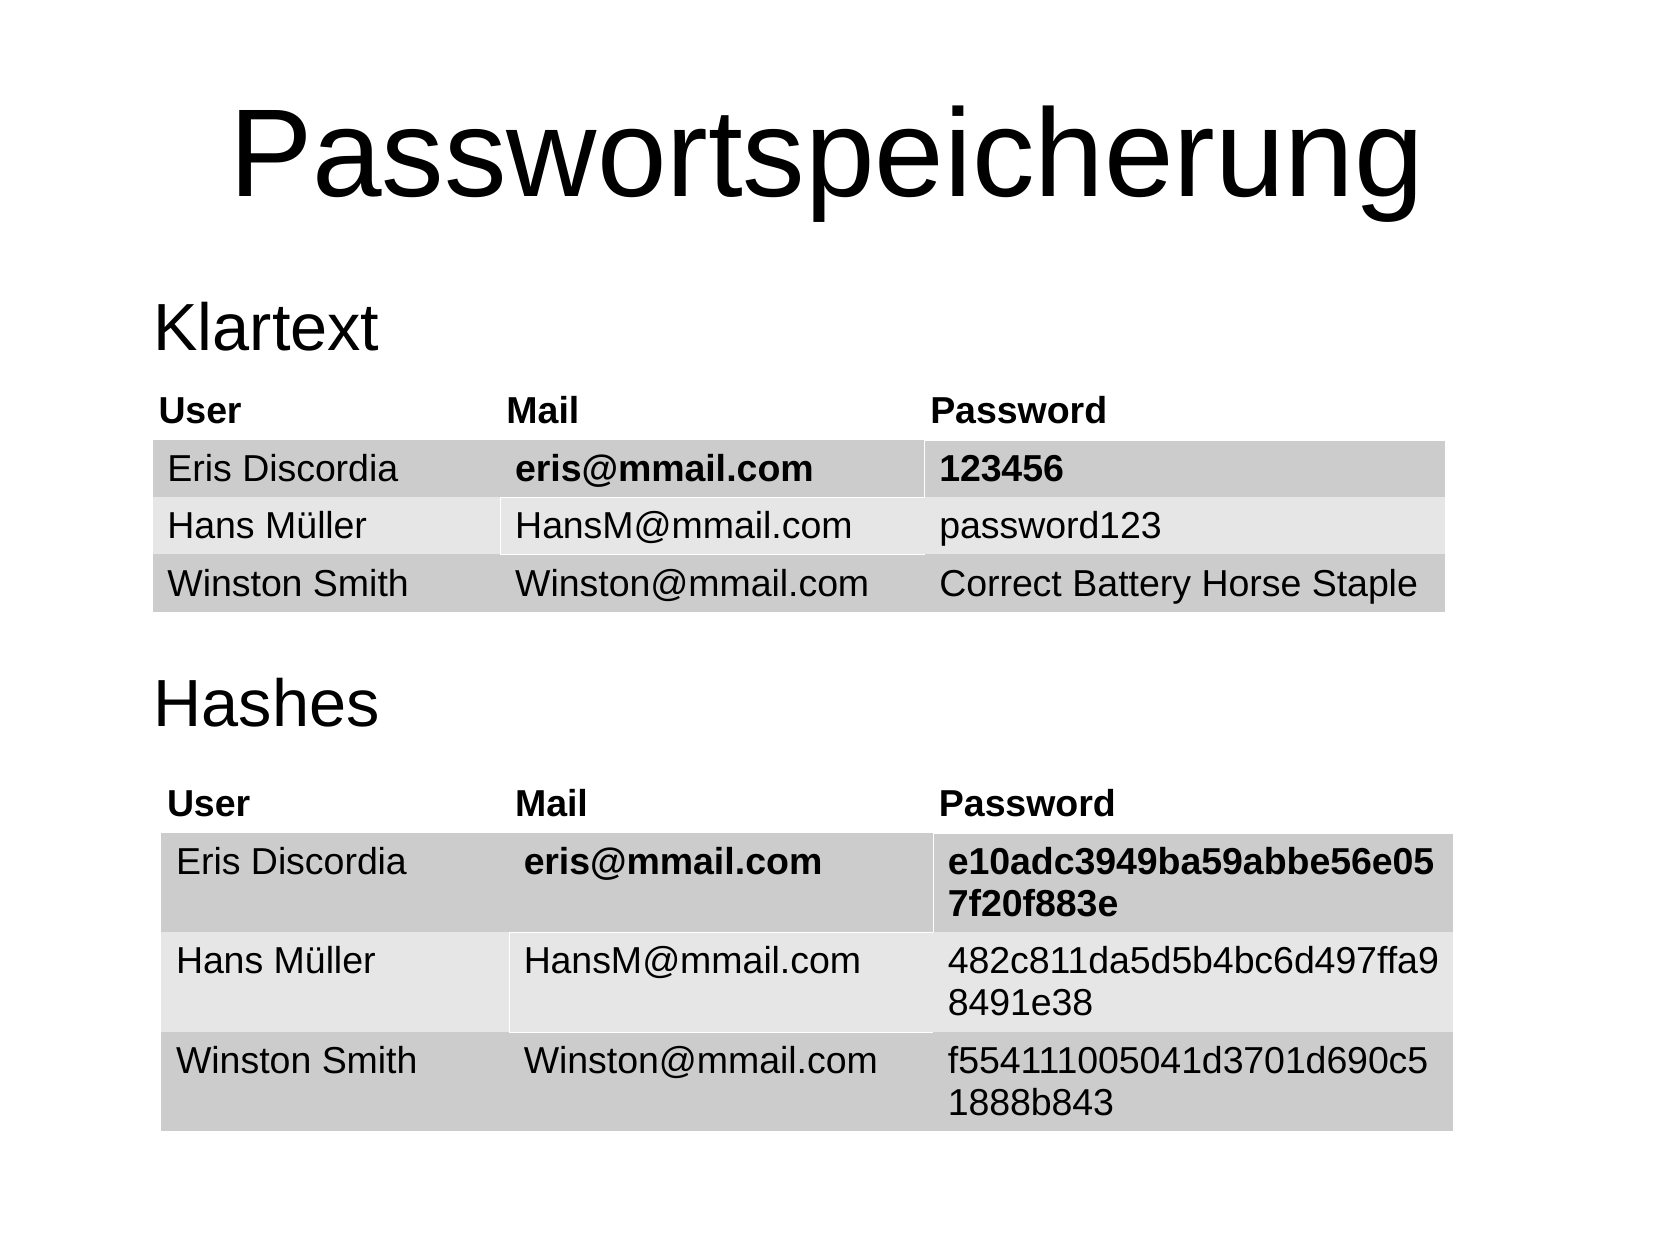

# Passwortspeicherung
Klartext
| User | Mail | Password |
| --- | --- | --- |
| Eris Discordia | eris@mmail.com | 123456 |
| Hans Müller | HansM@mmail.com | password123 |
| Winston Smith | Winston@mmail.com | Correct Battery Horse Staple |
Hashes
| User | Mail | Password |
| --- | --- | --- |
| Eris Discordia | eris@mmail.com | e10adc3949ba59abbe56e057f20f883e |
| Hans Müller | HansM@mmail.com | 482c811da5d5b4bc6d497ffa98491e38 |
| Winston Smith | Winston@mmail.com | f554111005041d3701d690c51888b843 |